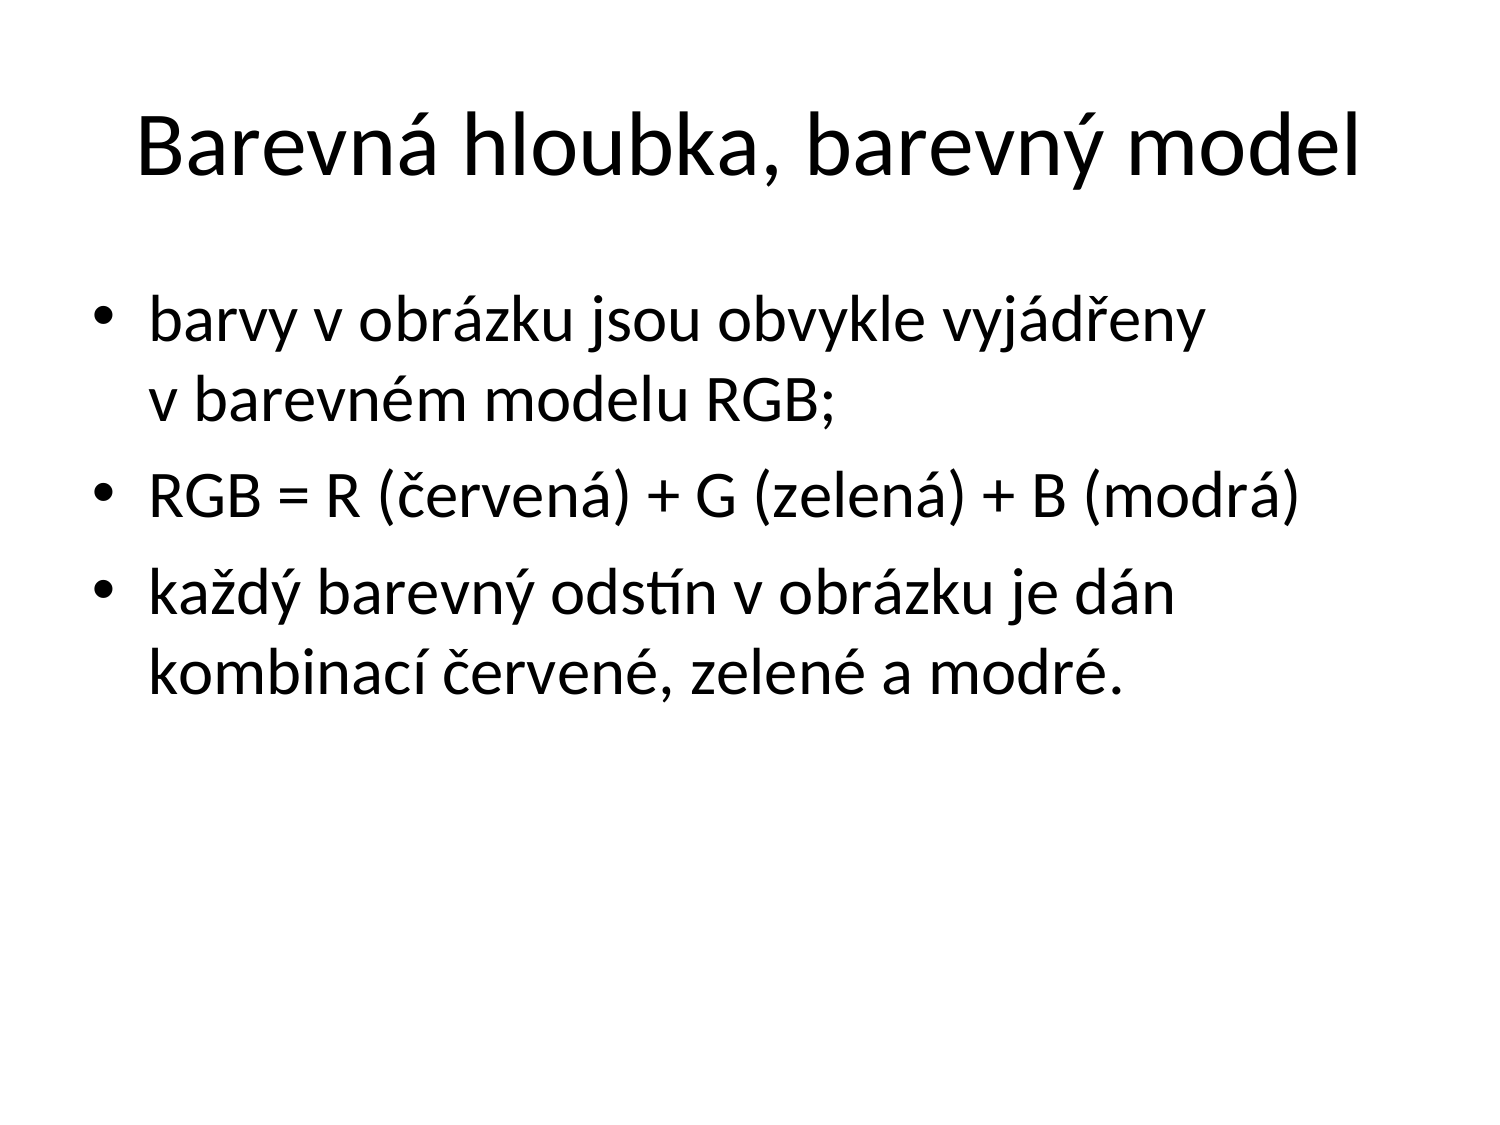

# Barevná hloubka, barevný model
barvy v obrázku jsou obvykle vyjádřeny
v barevném modelu RGB;
RGB = R (červená) + G (zelená) + B (modrá)
každý barevný odstín v obrázku je dán kombinací červené, zelené a modré.